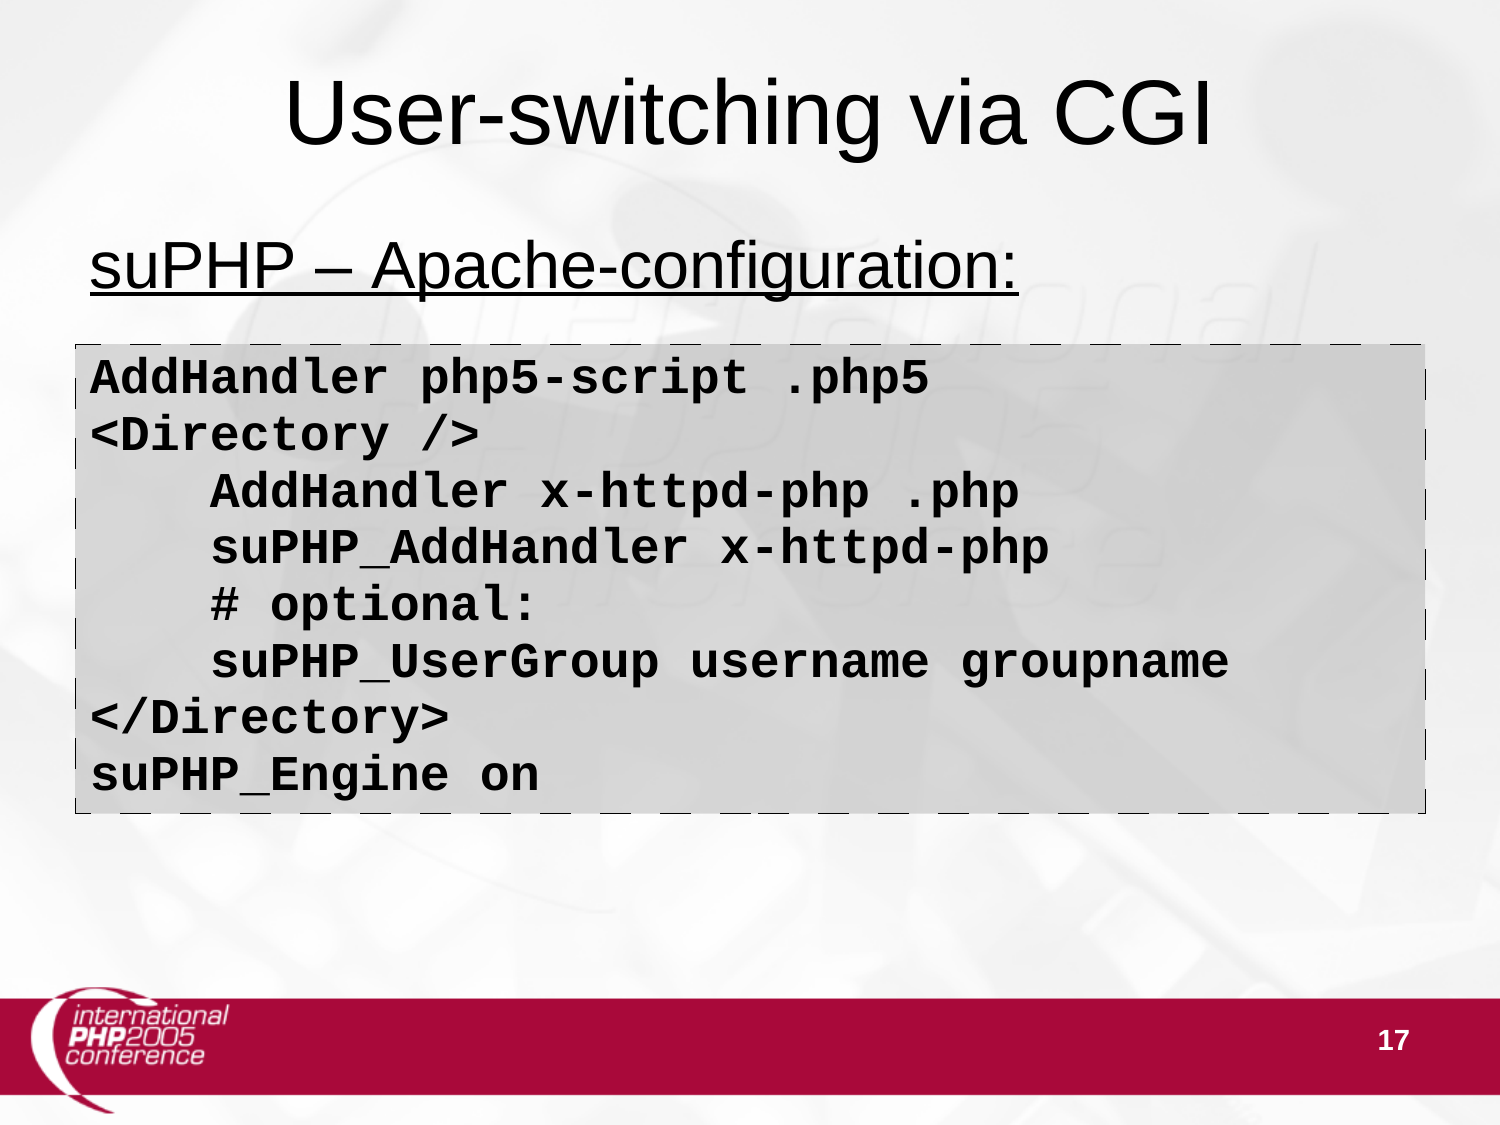

# User-switching via CGI
suPHP – Apache-configuration:
AddHandler php5-script .php5
<Directory />
 AddHandler x-httpd-php .php
 suPHP_AddHandler x-httpd-php
 # optional:
 suPHP_UserGroup username groupname
</Directory>
suPHP_Engine on
17